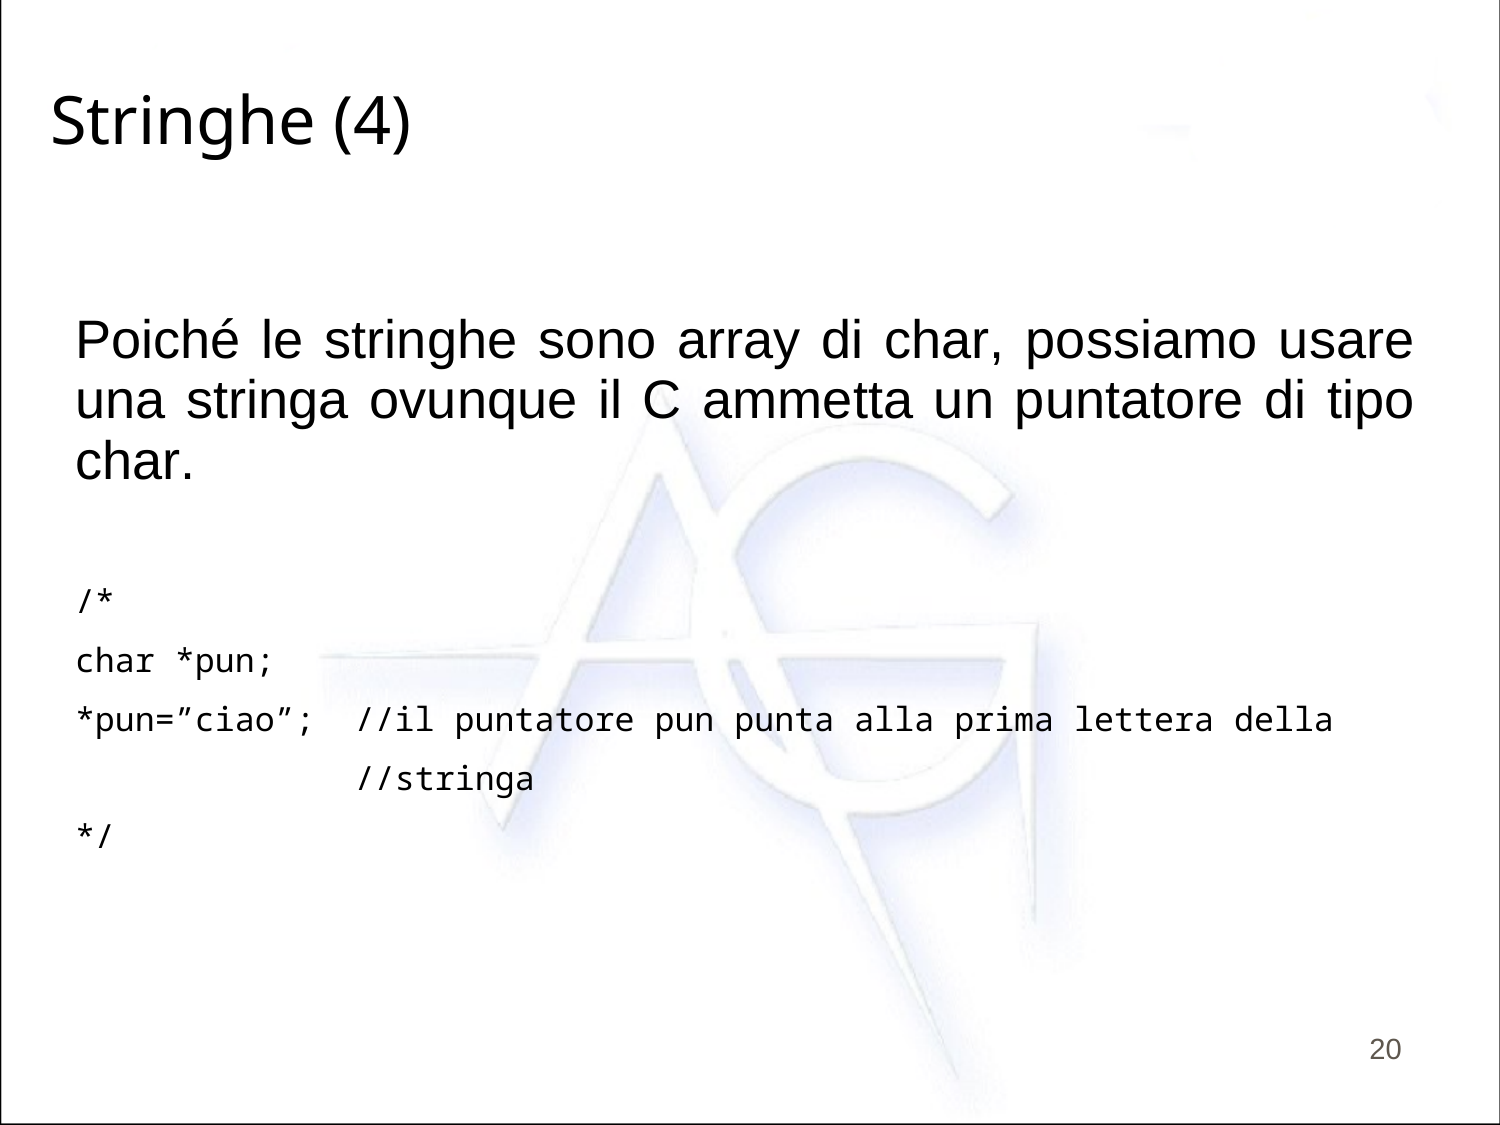

# Stringhe (4)
Poiché le stringhe sono array di char, possiamo usare una stringa ovunque il C ammetta un puntatore di tipo char.
/*
char *pun;
*pun=”ciao”; //il puntatore pun punta alla prima lettera della
 //stringa
*/
20